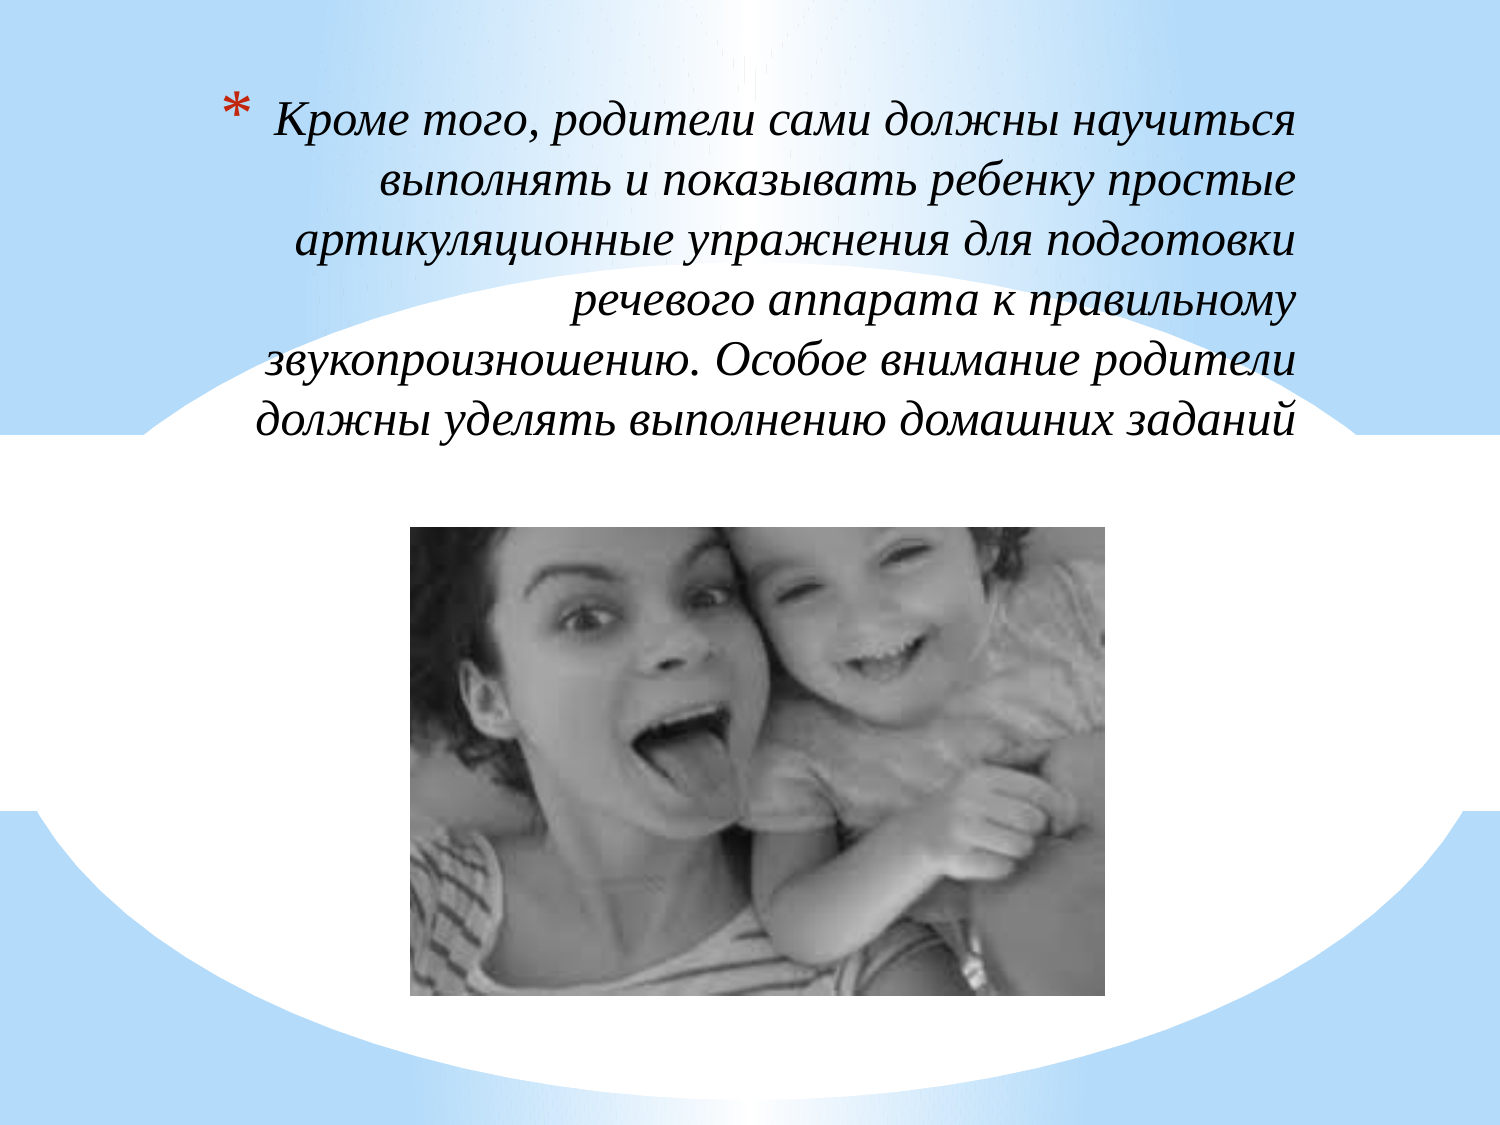

# Кроме того, родители сами должны научиться выполнять и показывать ребенку простые артикуляционные упражнения для подготовки речевого аппарата к правильному звукопроизношению. Особое внимание родители должны уделять выполнению домашних заданий